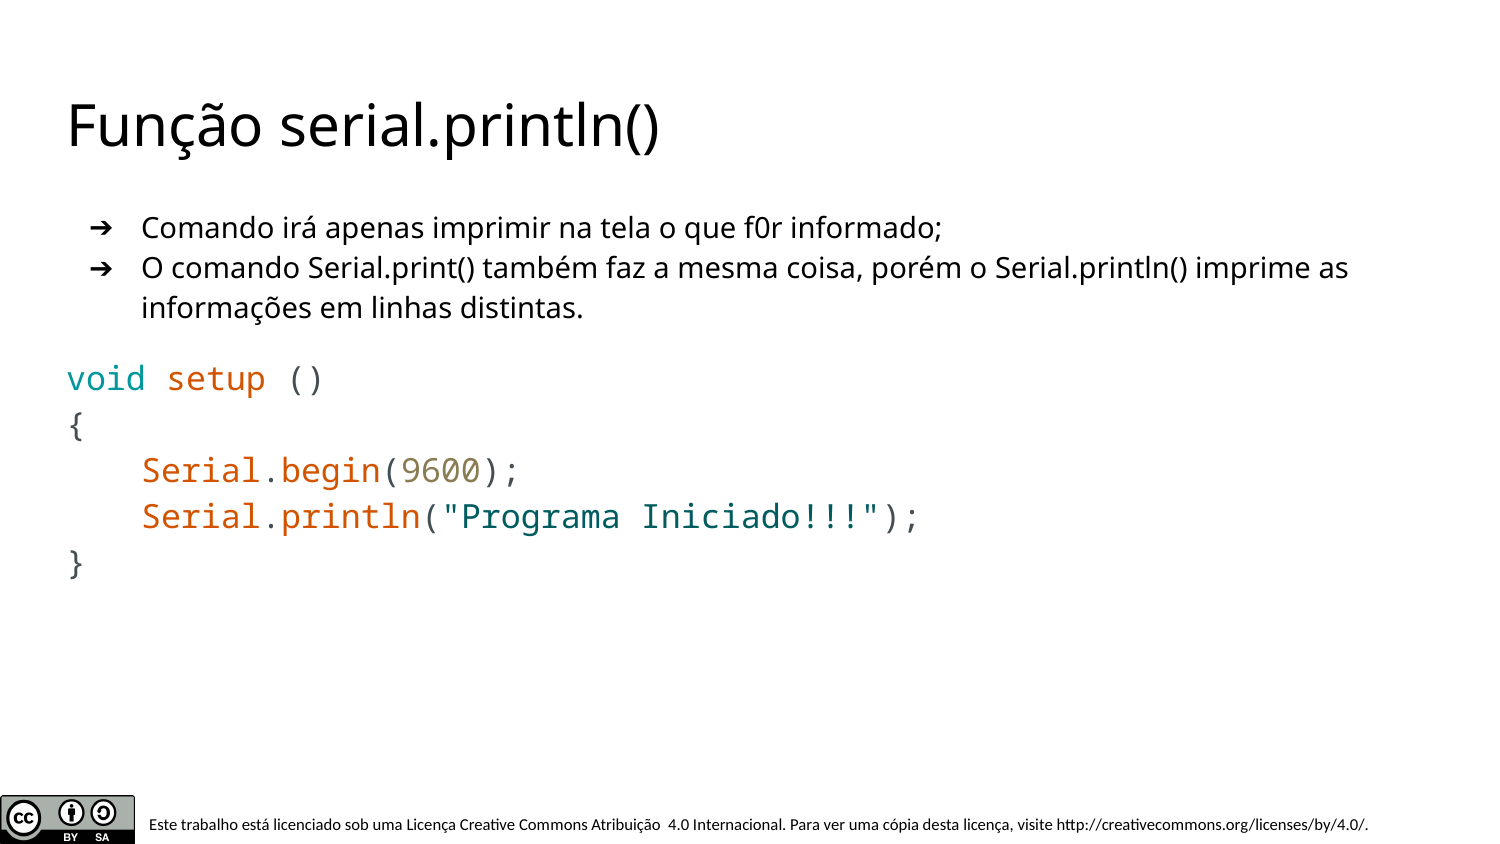

# Função serial.println()
Comando irá apenas imprimir na tela o que f0r informado;
O comando Serial.print() também faz a mesma coisa, porém o Serial.println() imprime as informações em linhas distintas.
void setup ()
{
	Serial.begin(9600);
	Serial.println("Programa Iniciado!!!");
}
Este trabalho está licenciado sob uma Licença Creative Commons Atribuição 4.0 Internacional. Para ver uma cópia desta licença, visite http://creativecommons.org/licenses/by/4.0/.